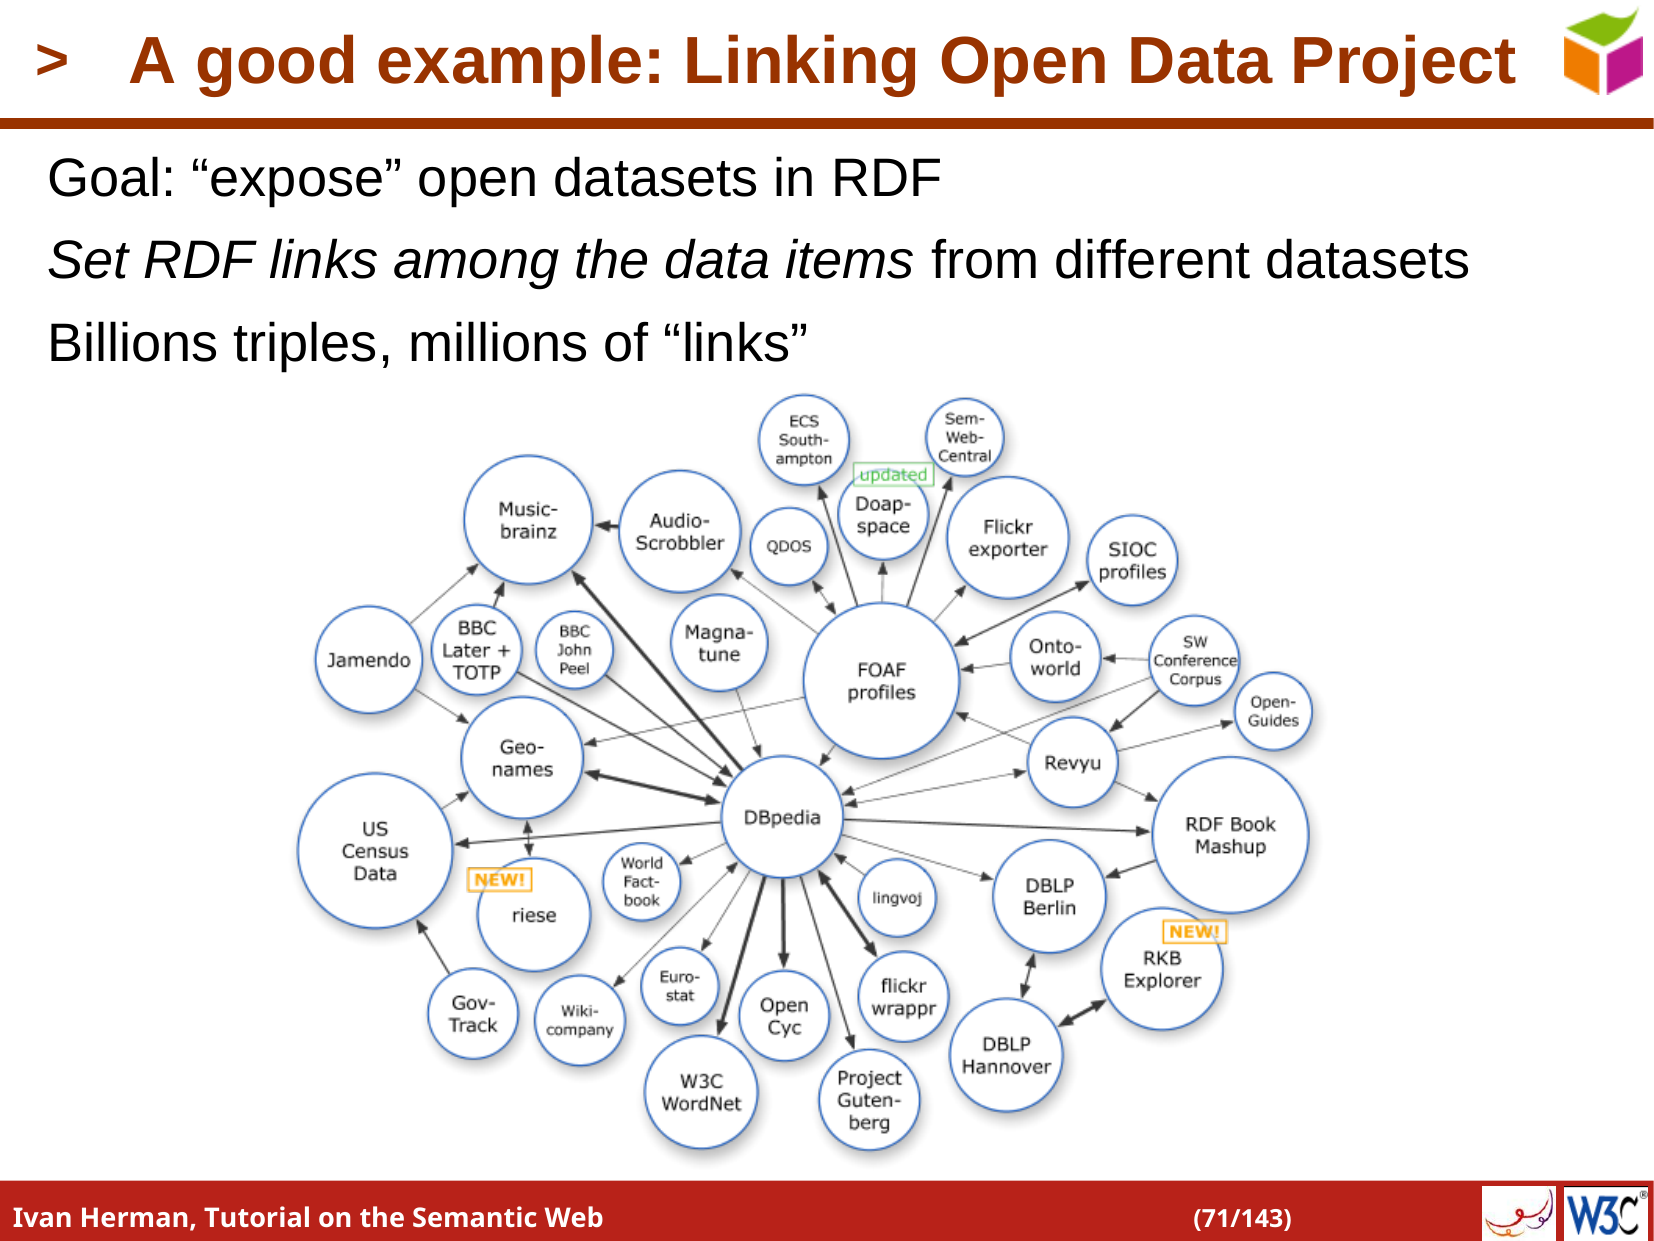

# A good example: Linking Open Data Project
Goal: “expose” open datasets in RDF
Set RDF links among the data items from different datasets
Billions triples, millions of “links”